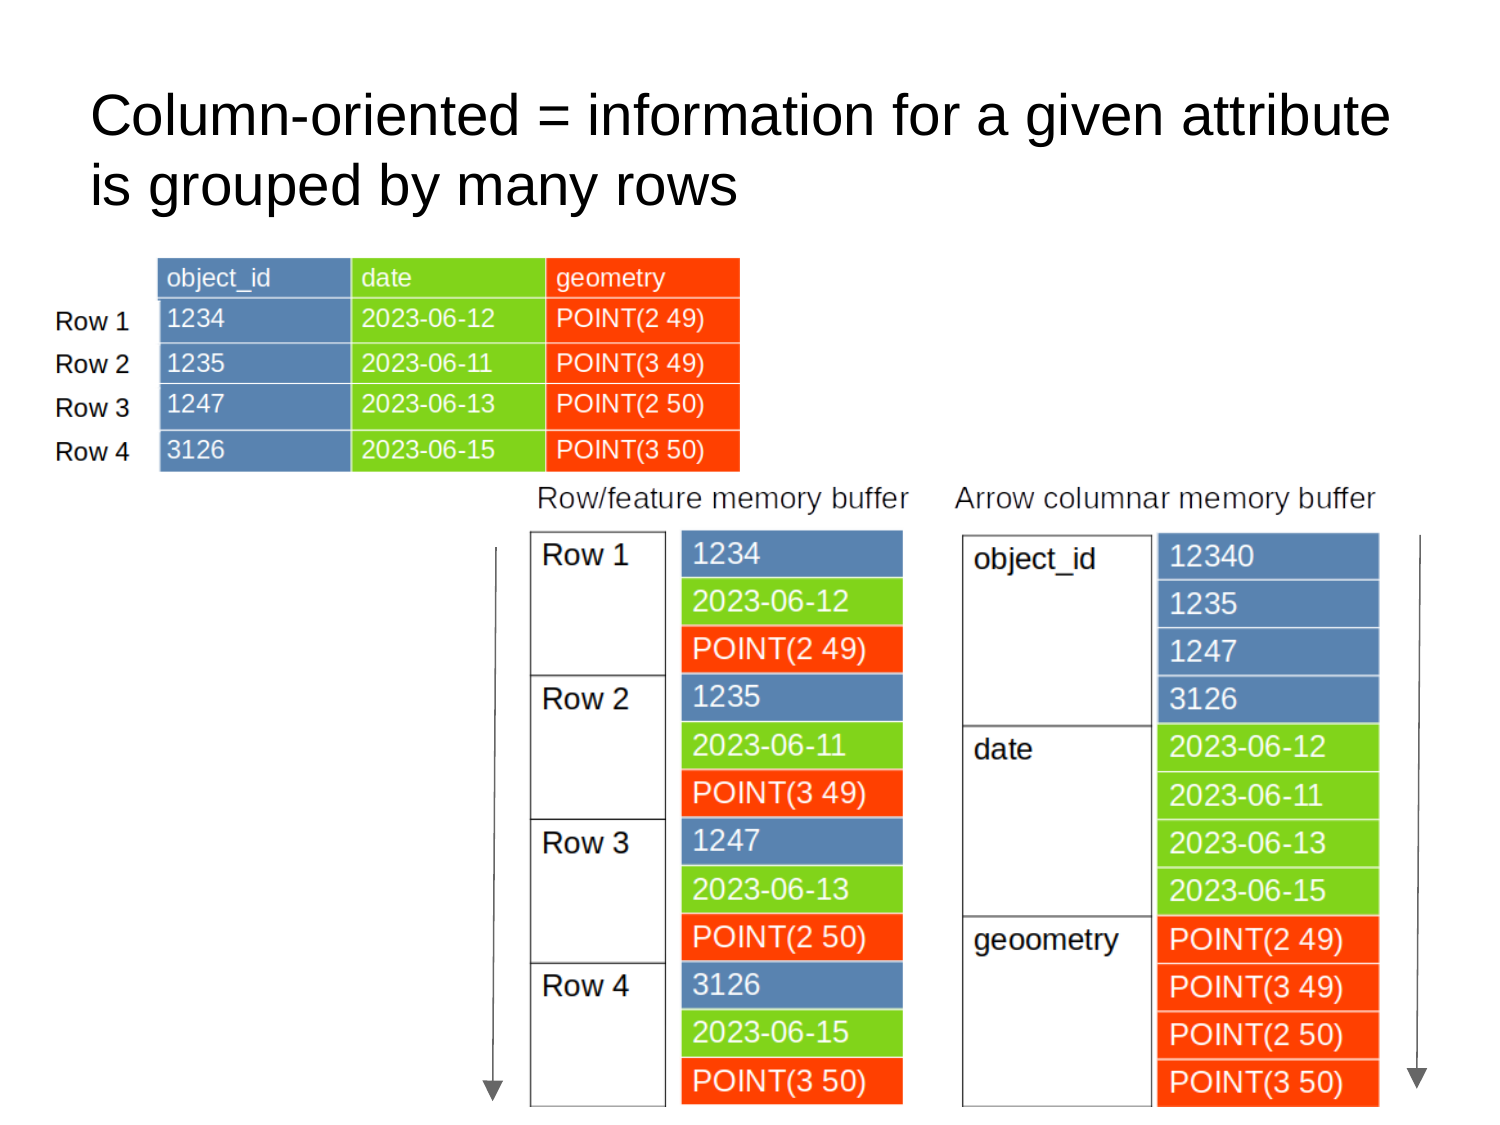

# Column-oriented = information for a given attribute is grouped by many rows